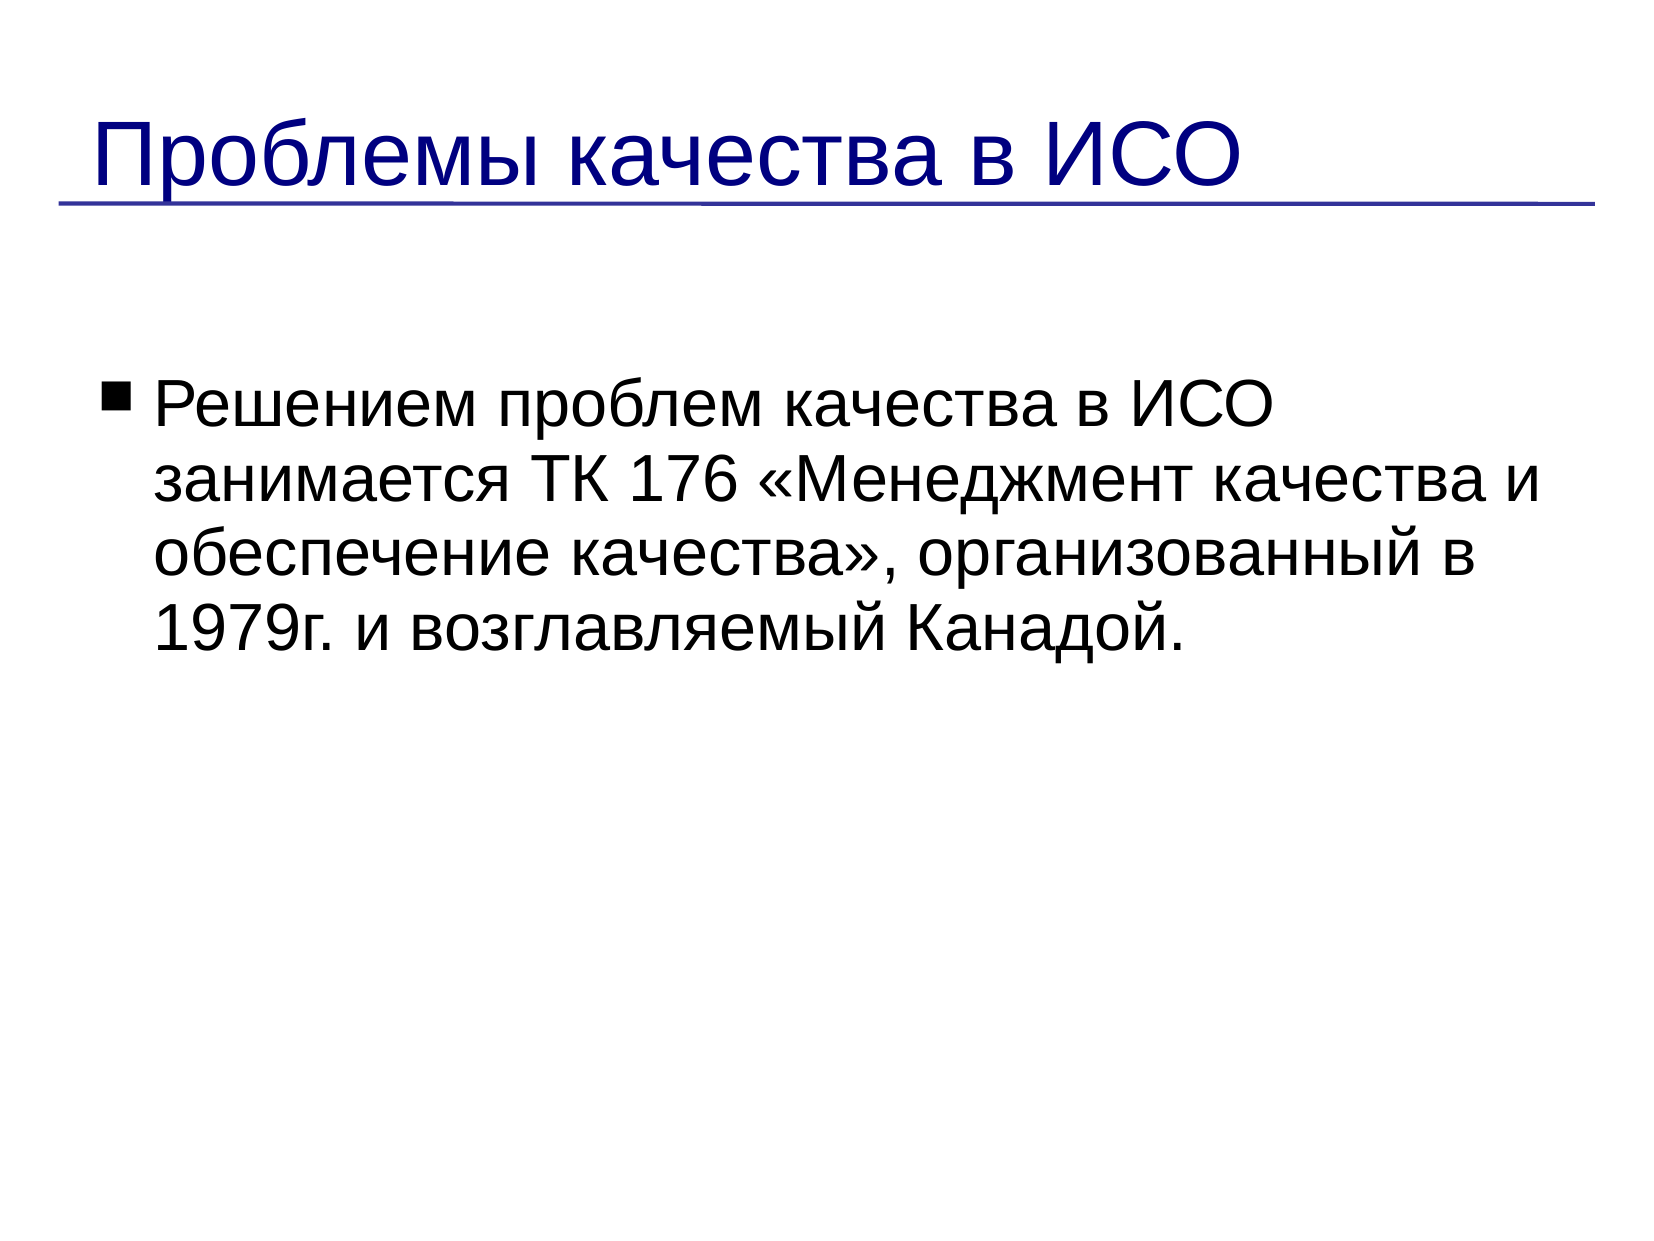

# Проблемы качества в ИСО
Решением проблем качества в ИСО занимается ТК 176 «Менеджмент качества и обеспечение качества», организованный в 1979г. и возглавляемый Канадой.